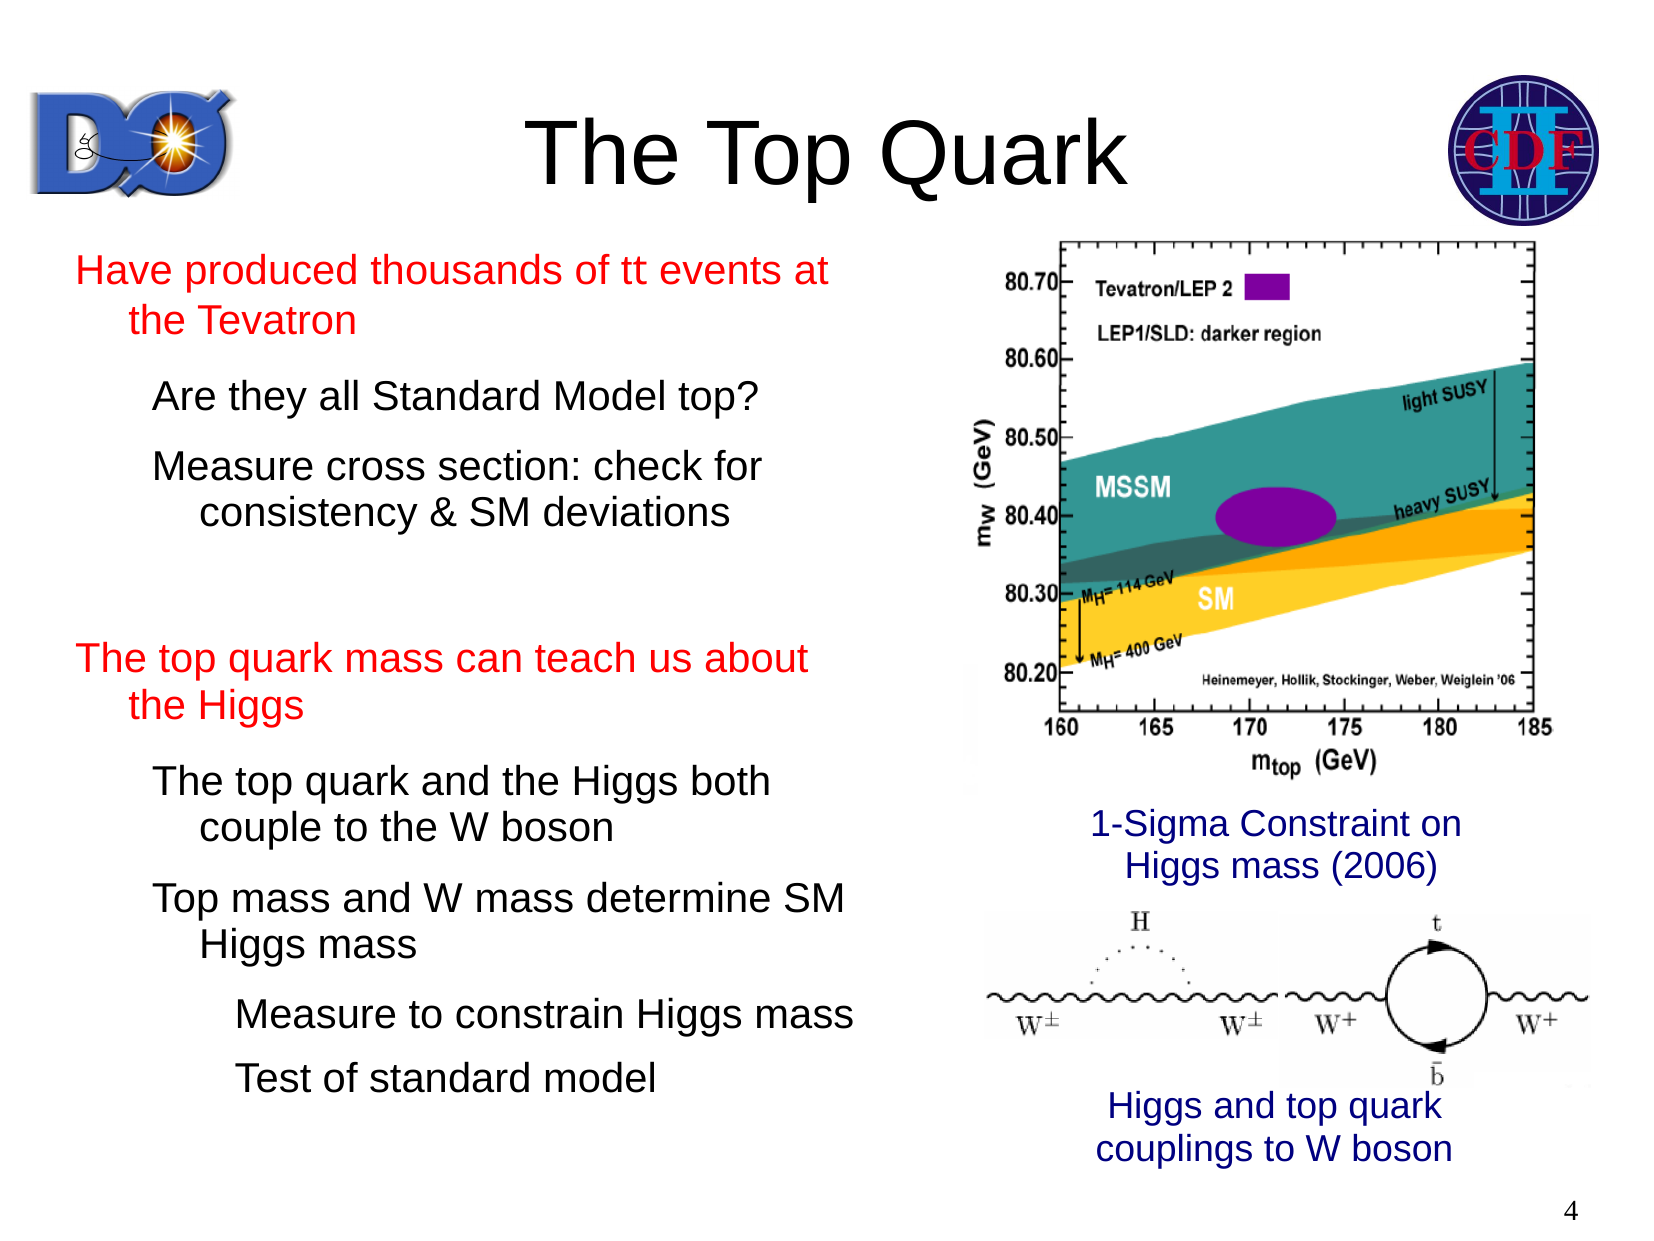

# The Top Quark
Have produced thousands of tt events at the Tevatron
Are they all Standard Model top?
Measure cross section: check for consistency & SM deviations
The top quark mass can teach us about the Higgs
The top quark and the Higgs both couple to the W boson
Top mass and W mass determine SM Higgs mass
Measure to constrain Higgs mass
Test of standard model
1-Sigma Constraint on
Higgs mass (2006)
Higgs and top quark couplings to W boson
4